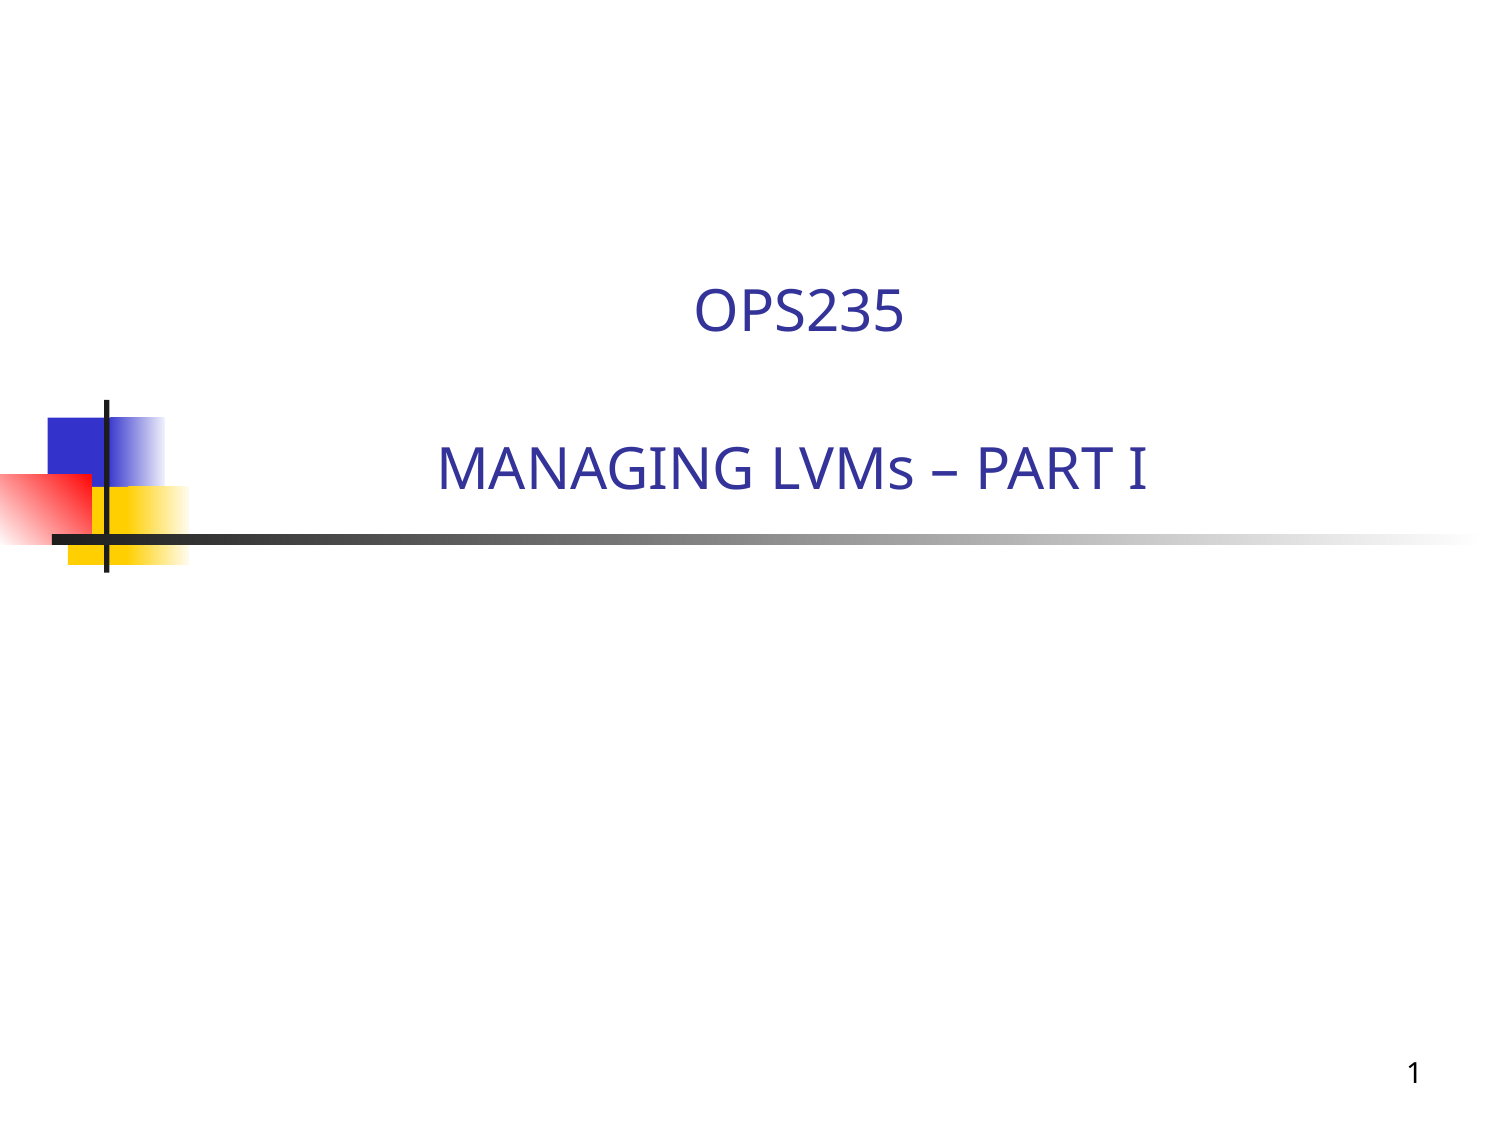

# OPS235 MANAGING LVMs – PART I
1